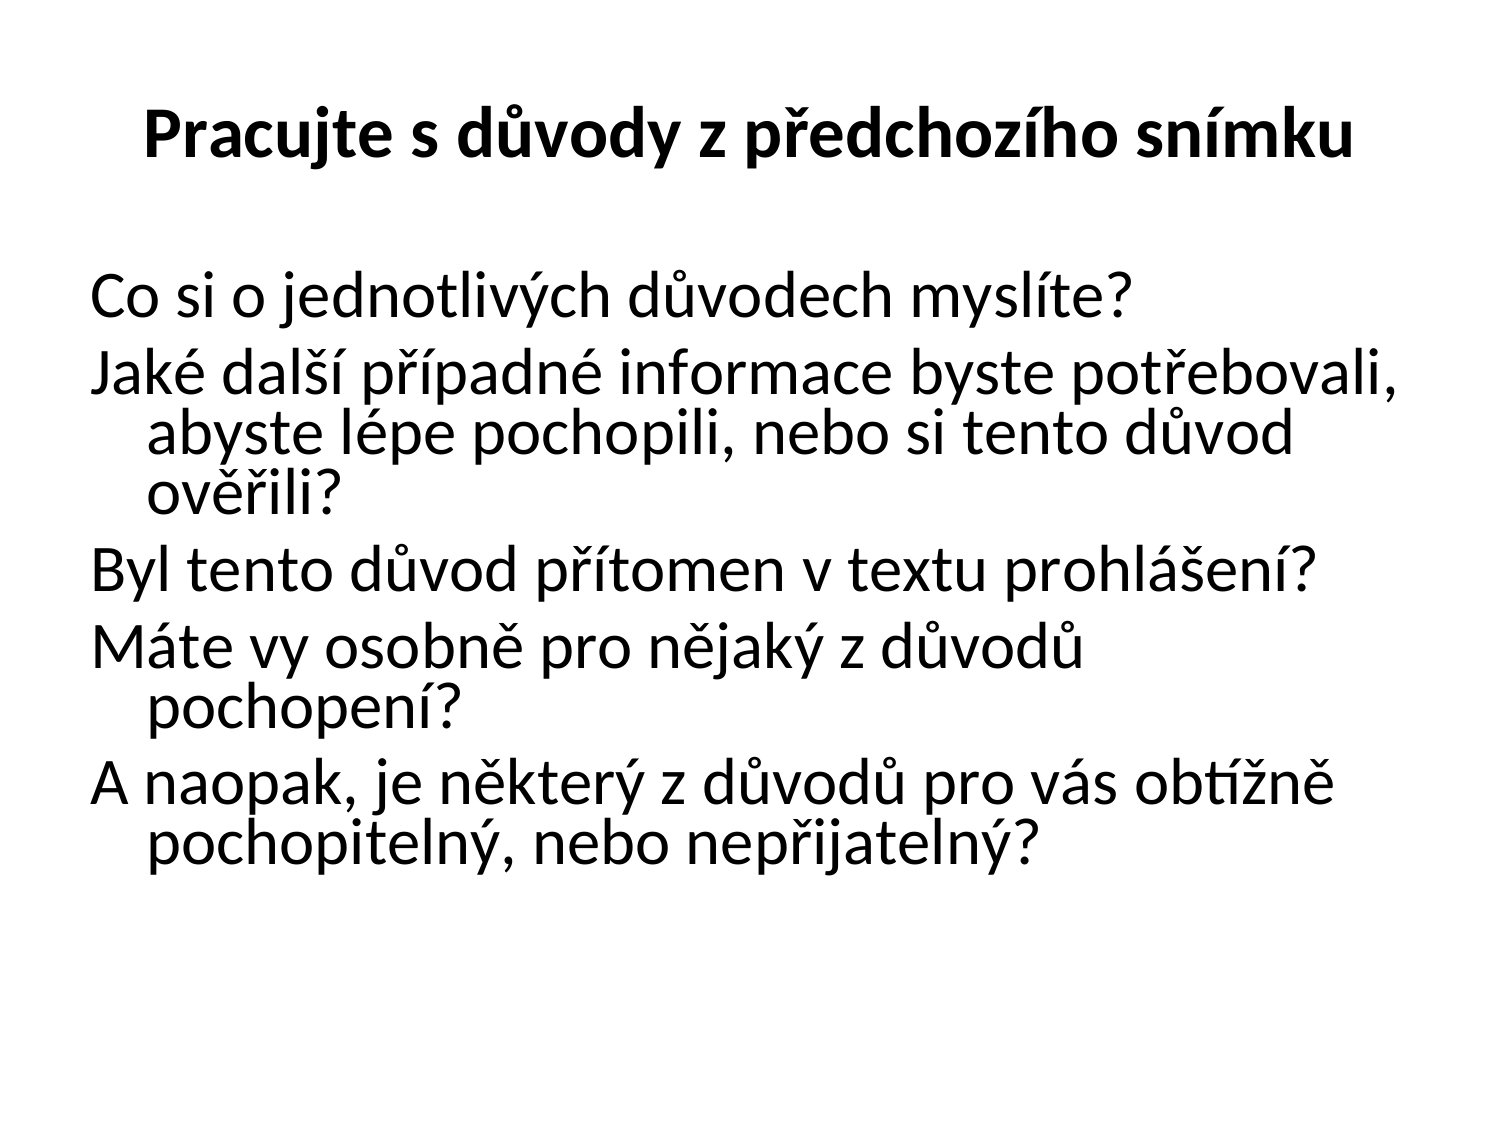

# Pracujte s důvody z předchozího snímku
Co si o jednotlivých důvodech myslíte?
Jaké další případné informace byste potřebovali, abyste lépe pochopili, nebo si tento důvod ověřili?
Byl tento důvod přítomen v textu prohlášení?
Máte vy osobně pro nějaký z důvodů pochopení?
A naopak, je některý z důvodů pro vás obtížně pochopitelný, nebo nepřijatelný?